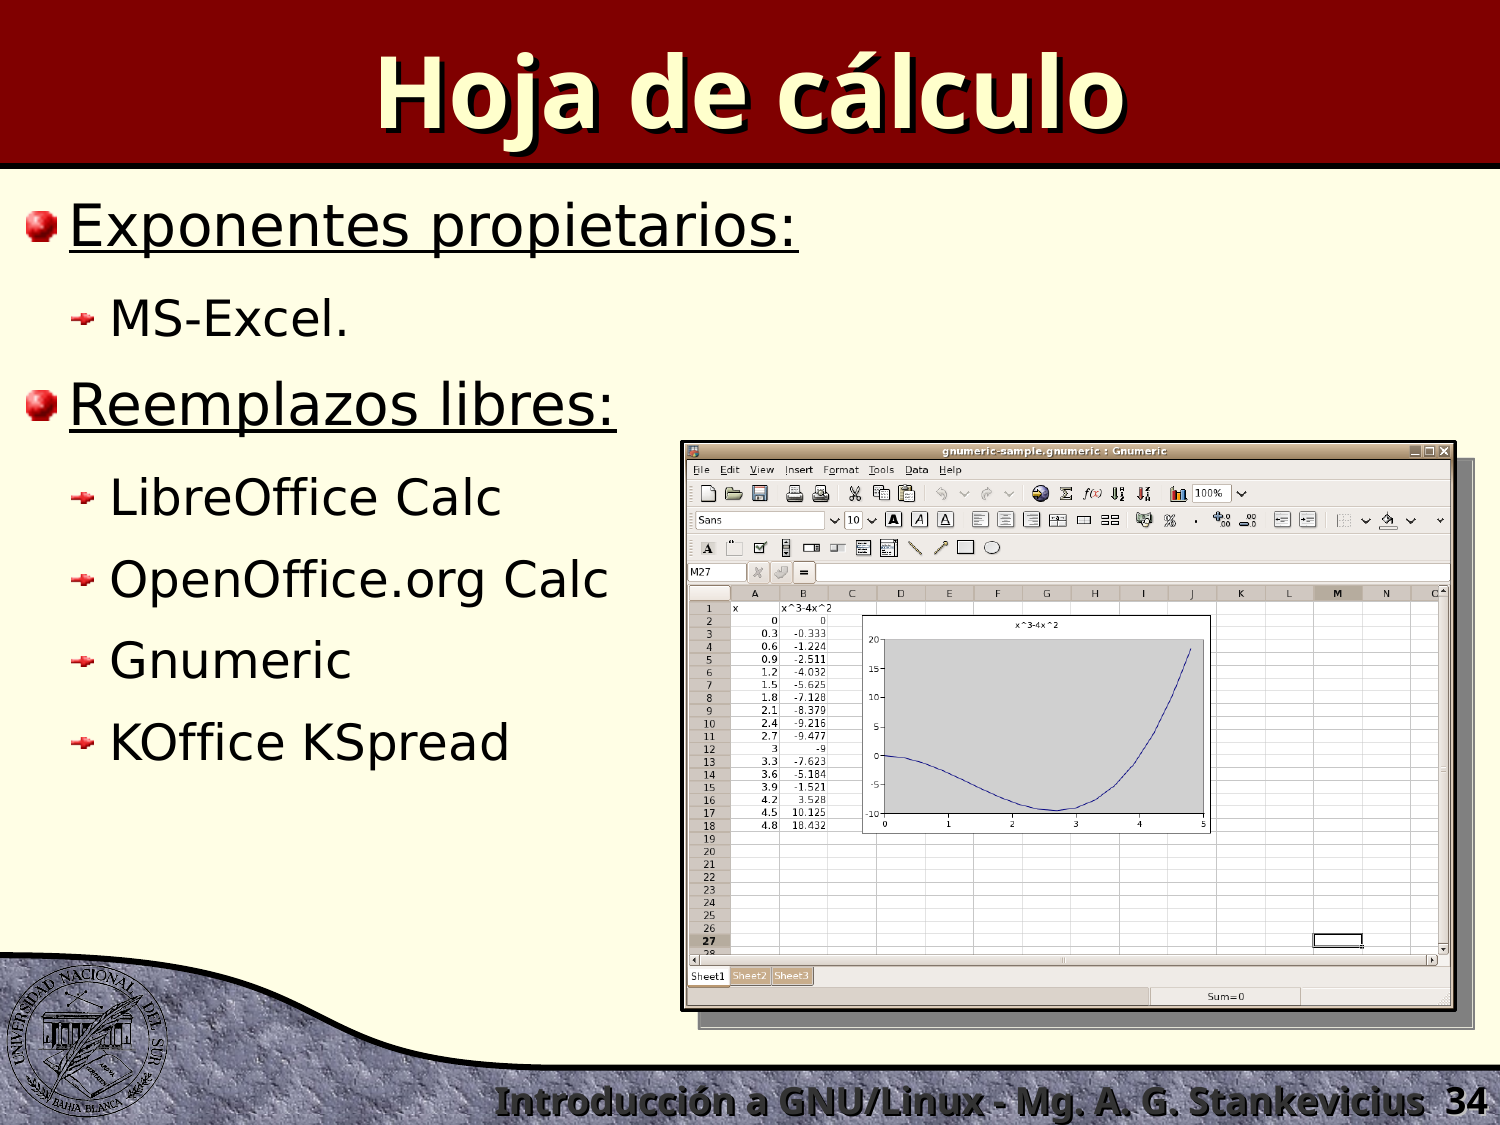

# Hoja de cálculo
Exponentes propietarios:
MS-Excel.
Reemplazos libres:
LibreOffice Calc
OpenOffice.org Calc
Gnumeric
KOffice KSpread
34